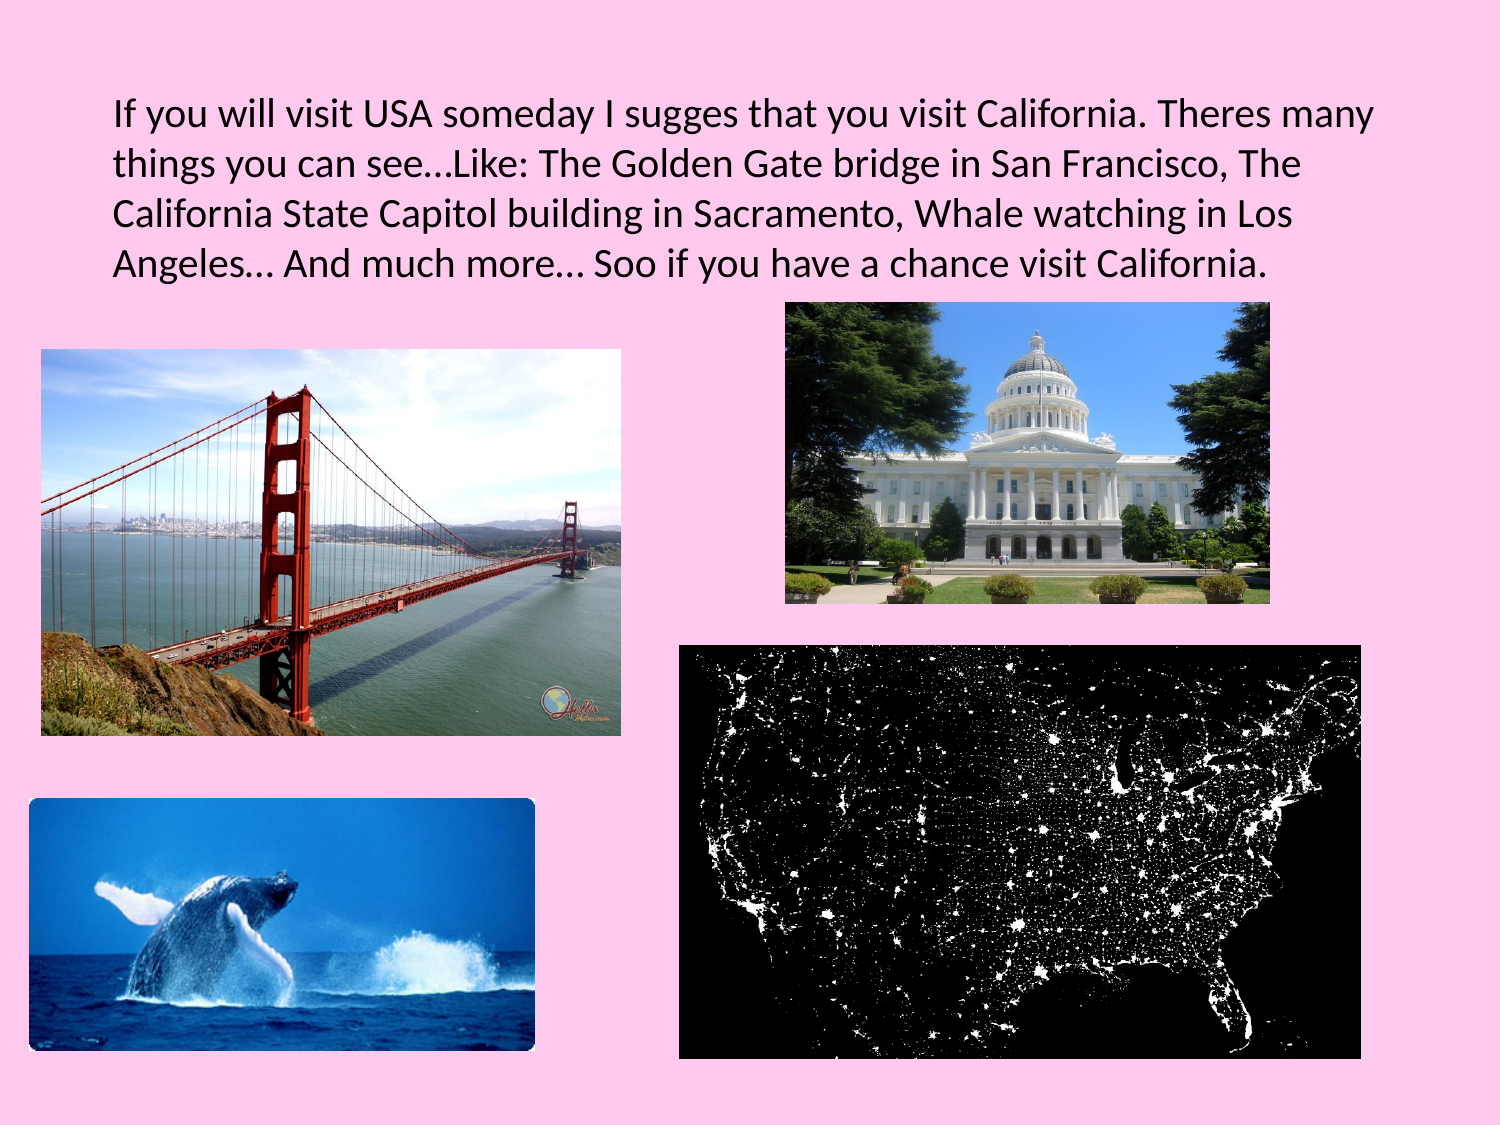

# If you will visit USA someday I sugges that you visit California. Theres many things you can see…Like: The Golden Gate bridge in San Francisco, The California State Capitol building in Sacramento, Whale watching in Los Angeles… And much more… Soo if you have a chance visit California.